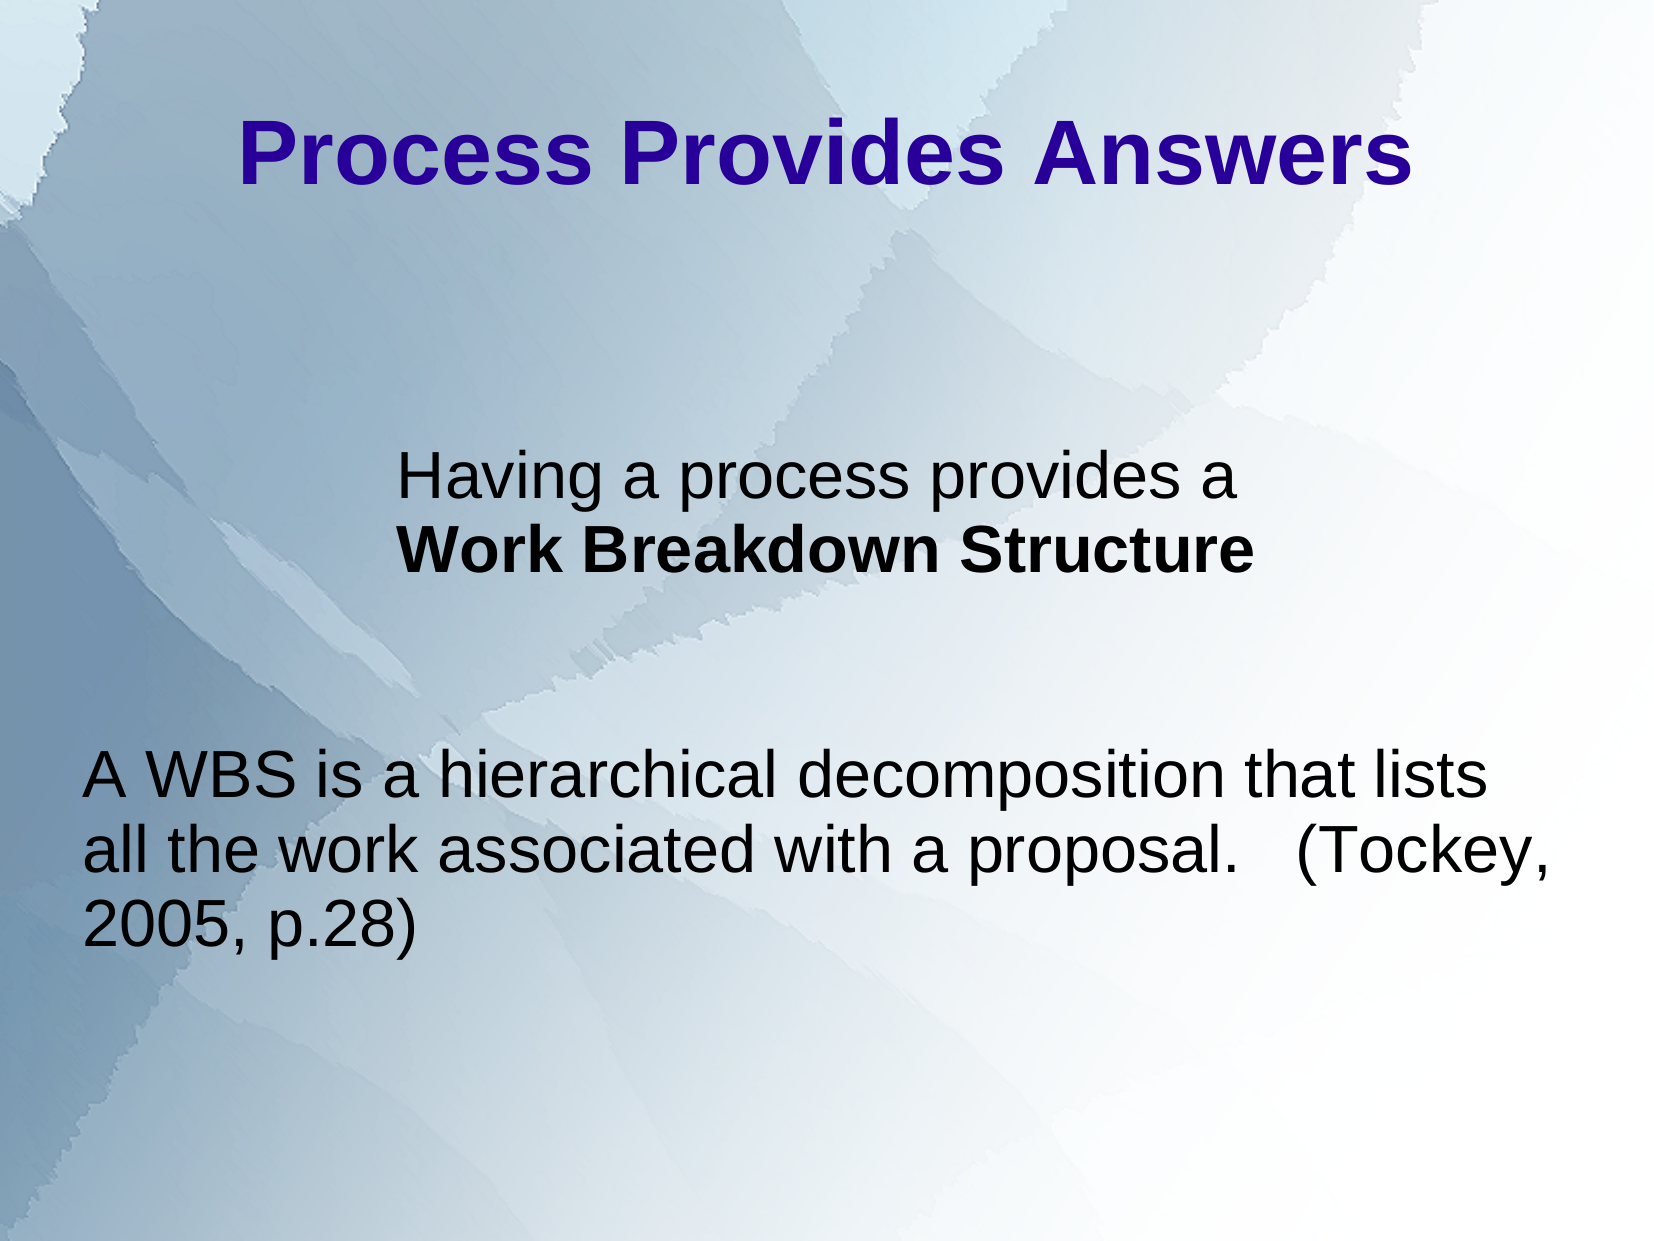

# Process Provides Answers
Having a process provides a
Work Breakdown Structure
A WBS is a hierarchical decomposition that lists all the work associated with a proposal. (Tockey, 2005, p.28)